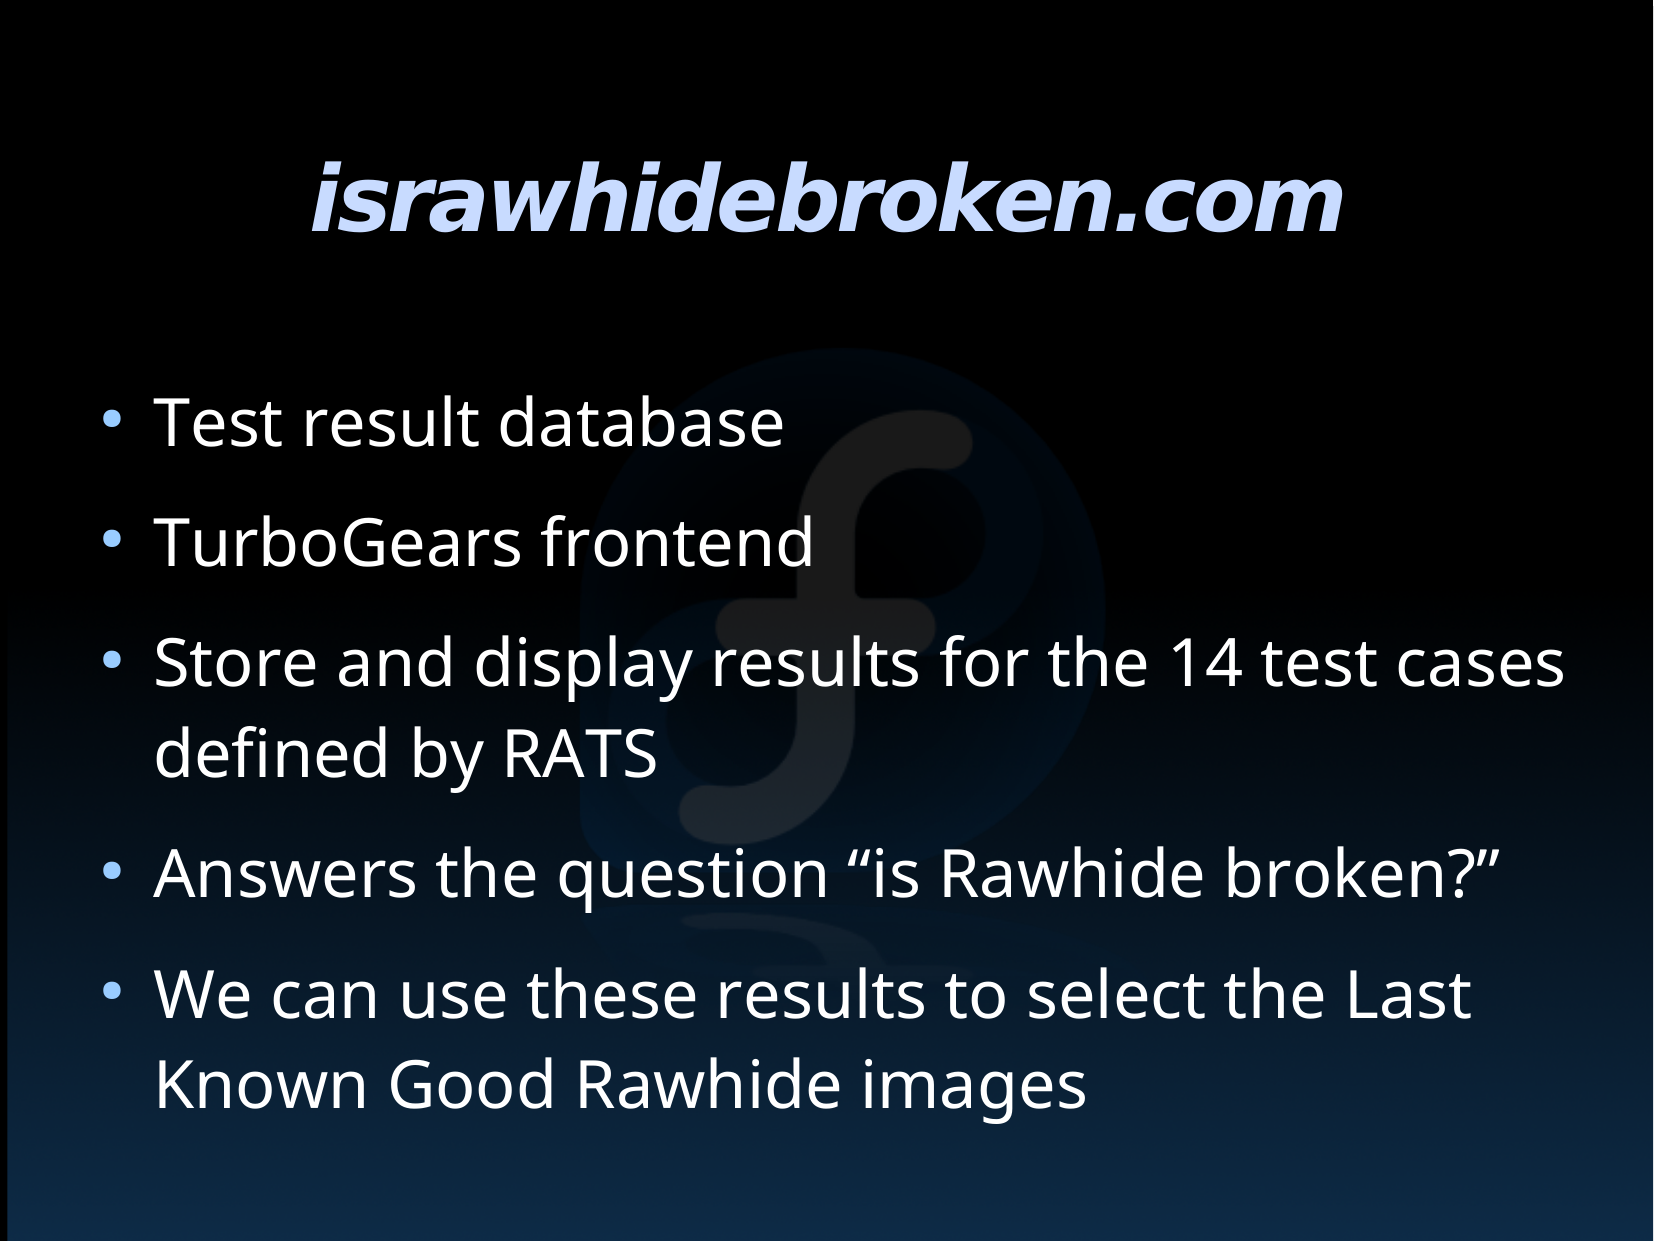

# israwhidebroken.com
Test result database
TurboGears frontend
Store and display results for the 14 test cases defined by RATS
Answers the question “is Rawhide broken?”
We can use these results to select the Last Known Good Rawhide images